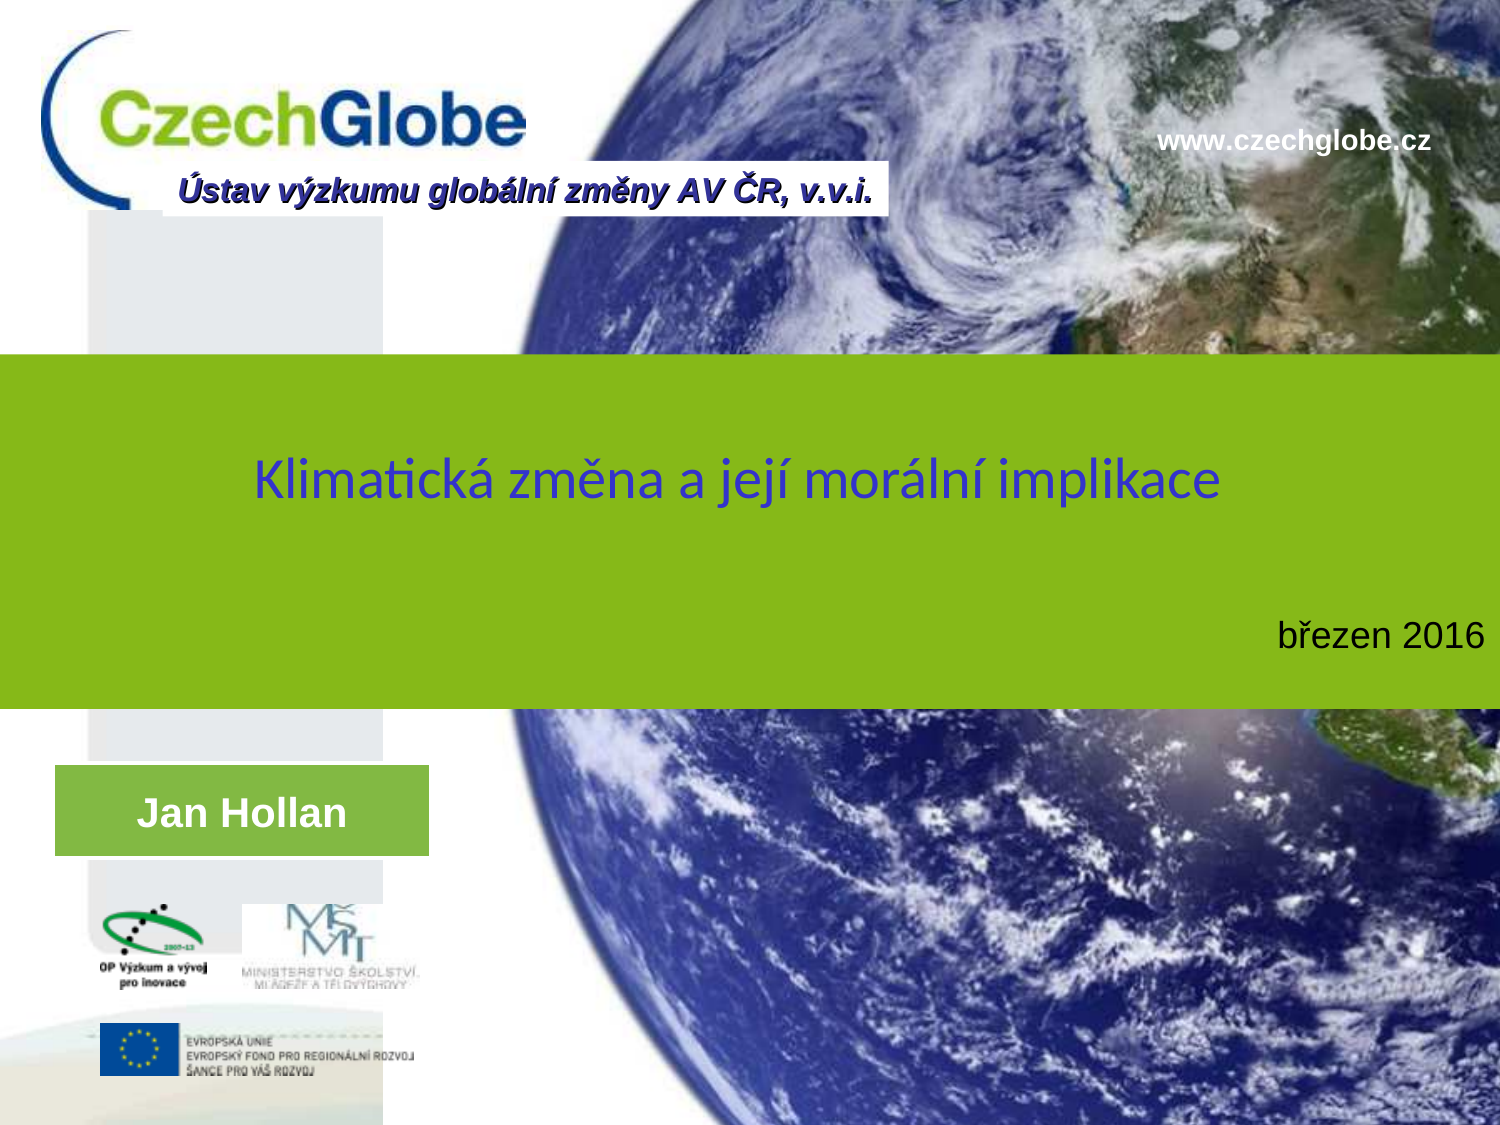

www.czechglobe.cz
Ústav výzkumu globální změny AV ČR, v.v.i.
# Klimatická změna a její morální implikace
březen 2016
Jan Hollan